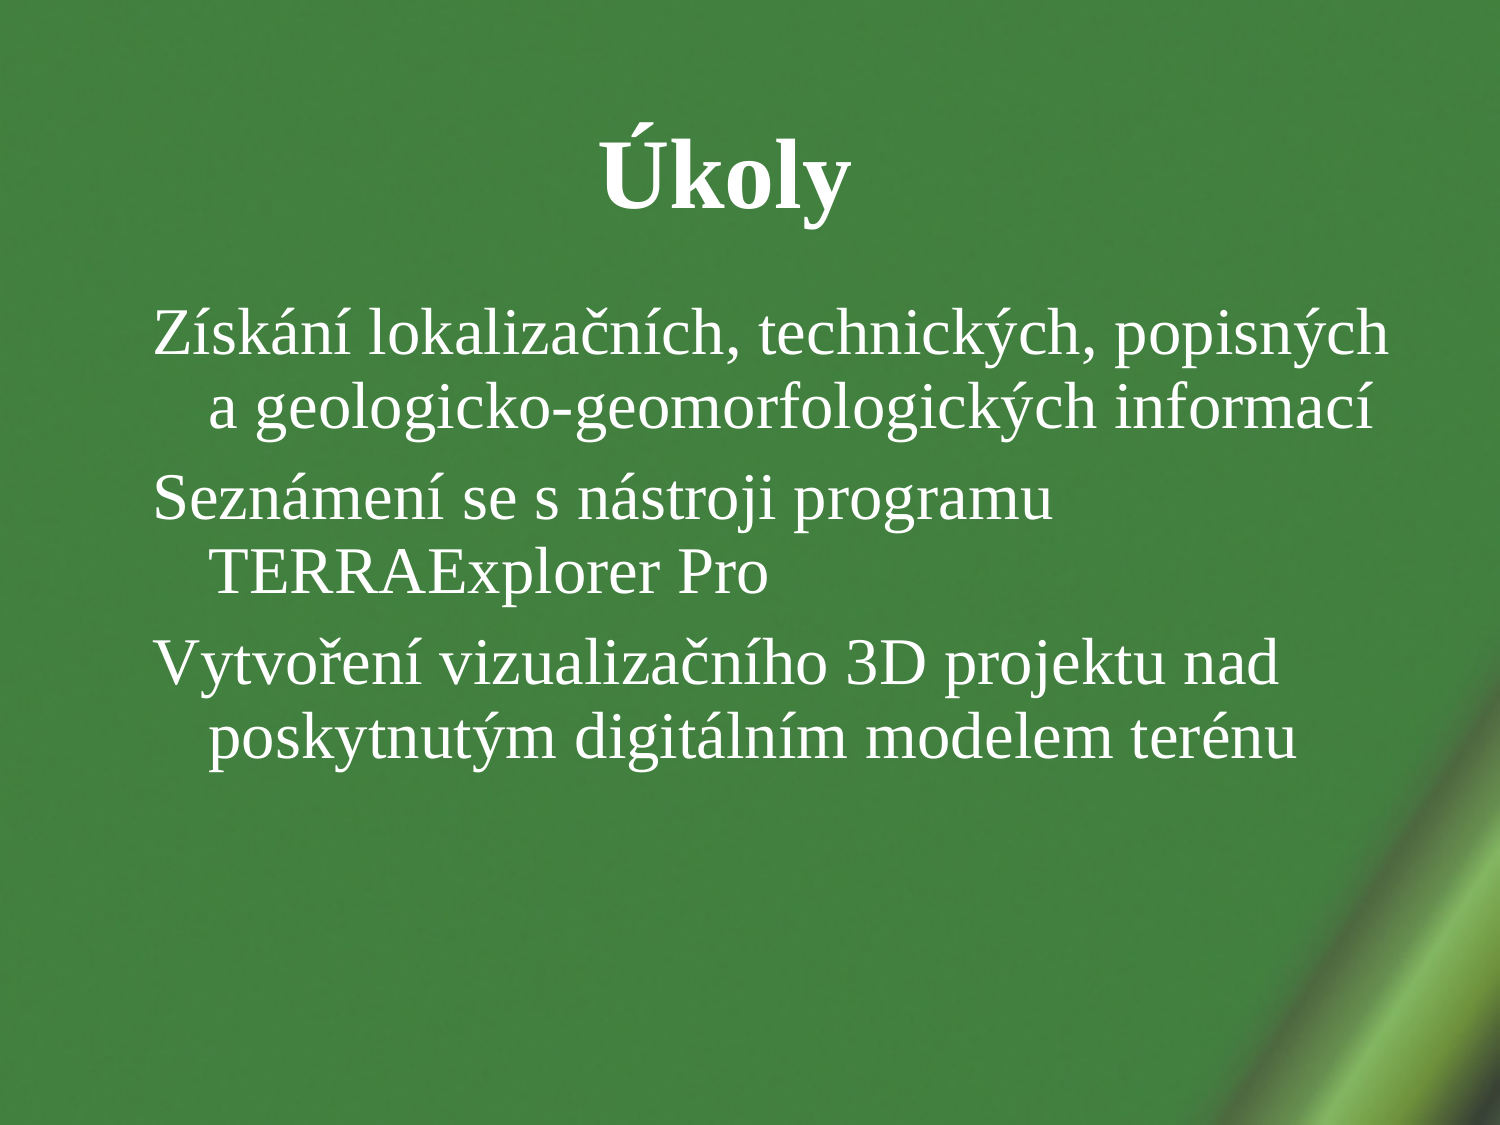

# Úkoly
Získání lokalizačních, technických, popisných a geologicko-geomorfologických informací
Seznámení se s nástroji programu TERRAExplorer Pro
Vytvoření vizualizačního 3D projektu nad poskytnutým digitálním modelem terénu